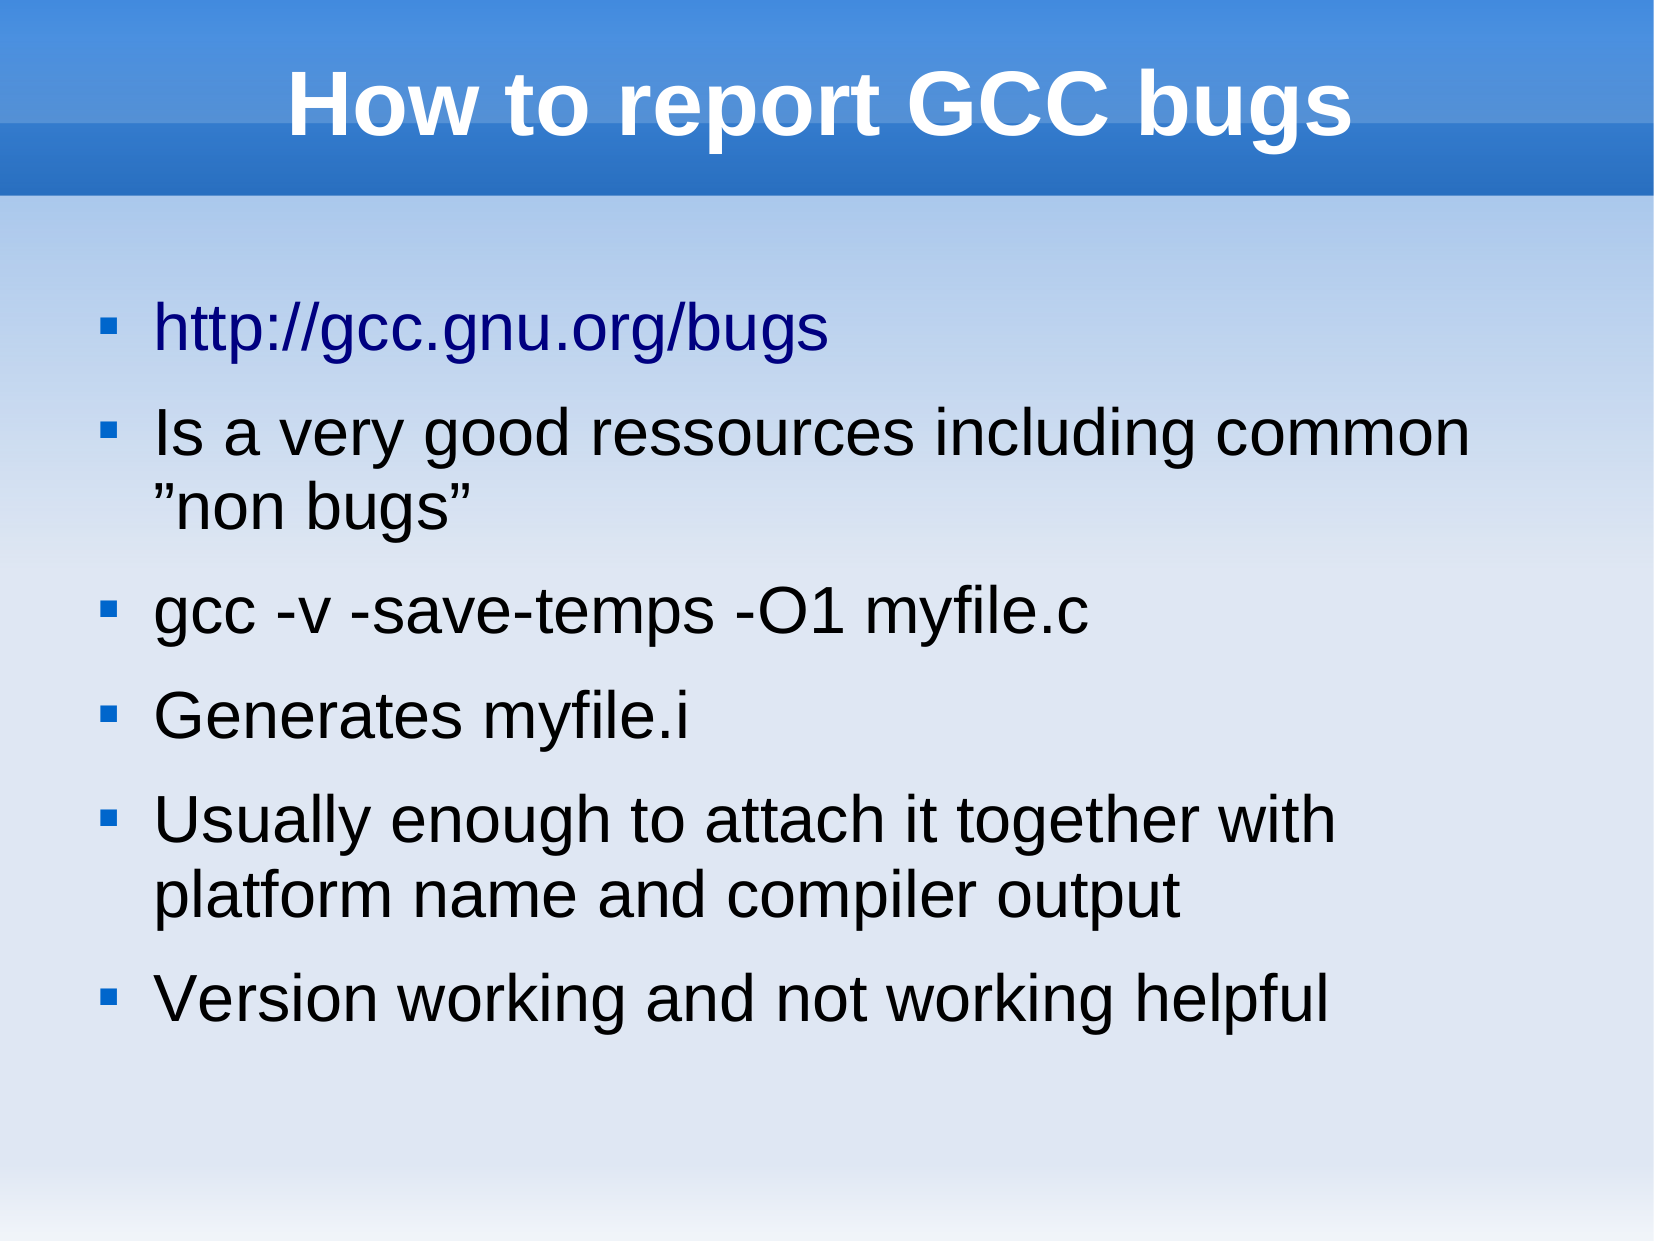

# How to report GCC bugs
http://gcc.gnu.org/bugs
Is a very good ressources including common ”non bugs”
gcc -v -save-temps -O1 myfile.c
Generates myfile.i
Usually enough to attach it together with platform name and compiler output
Version working and not working helpful